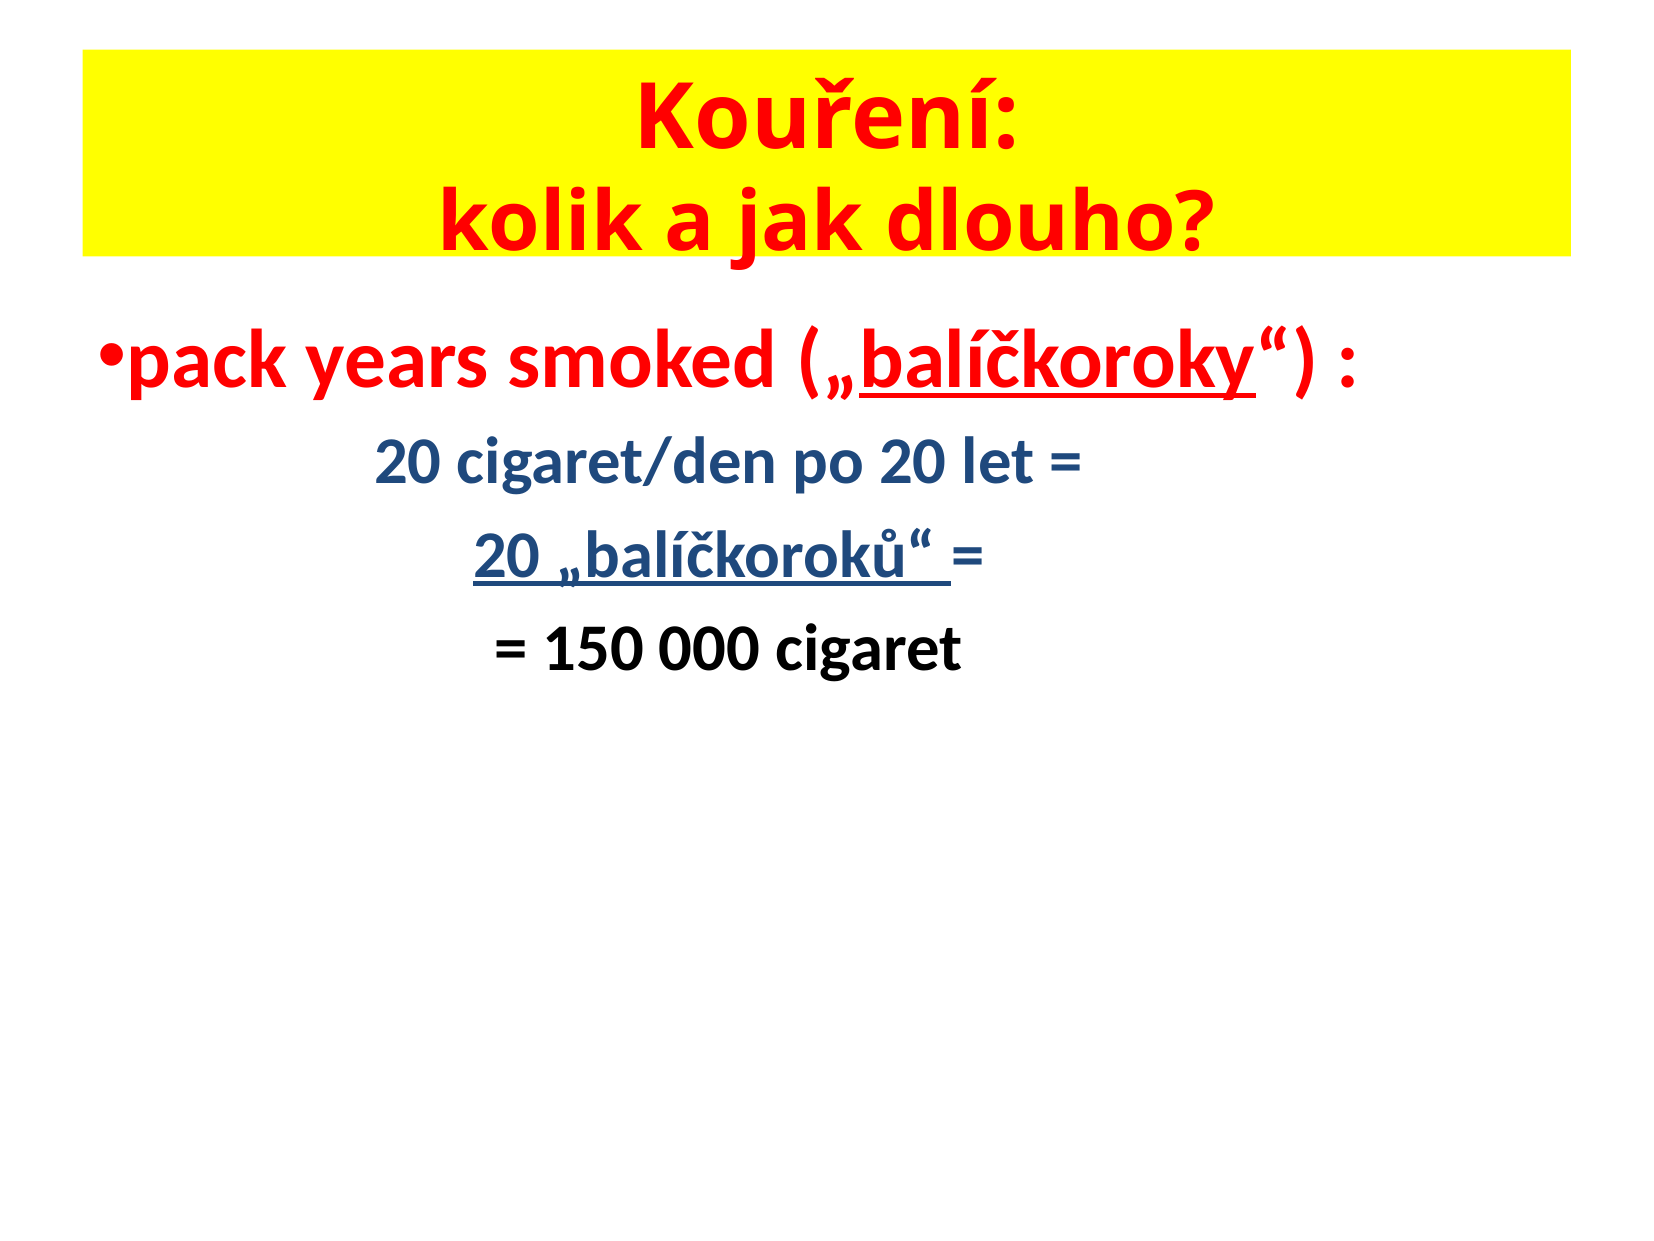

# Kouření: kolik a jak dlouho?
pack years smoked („balíčkoroky“) :
20 cigaret/den po 20 let =
20 „balíčkoroků“ =
= 150 000 cigaret